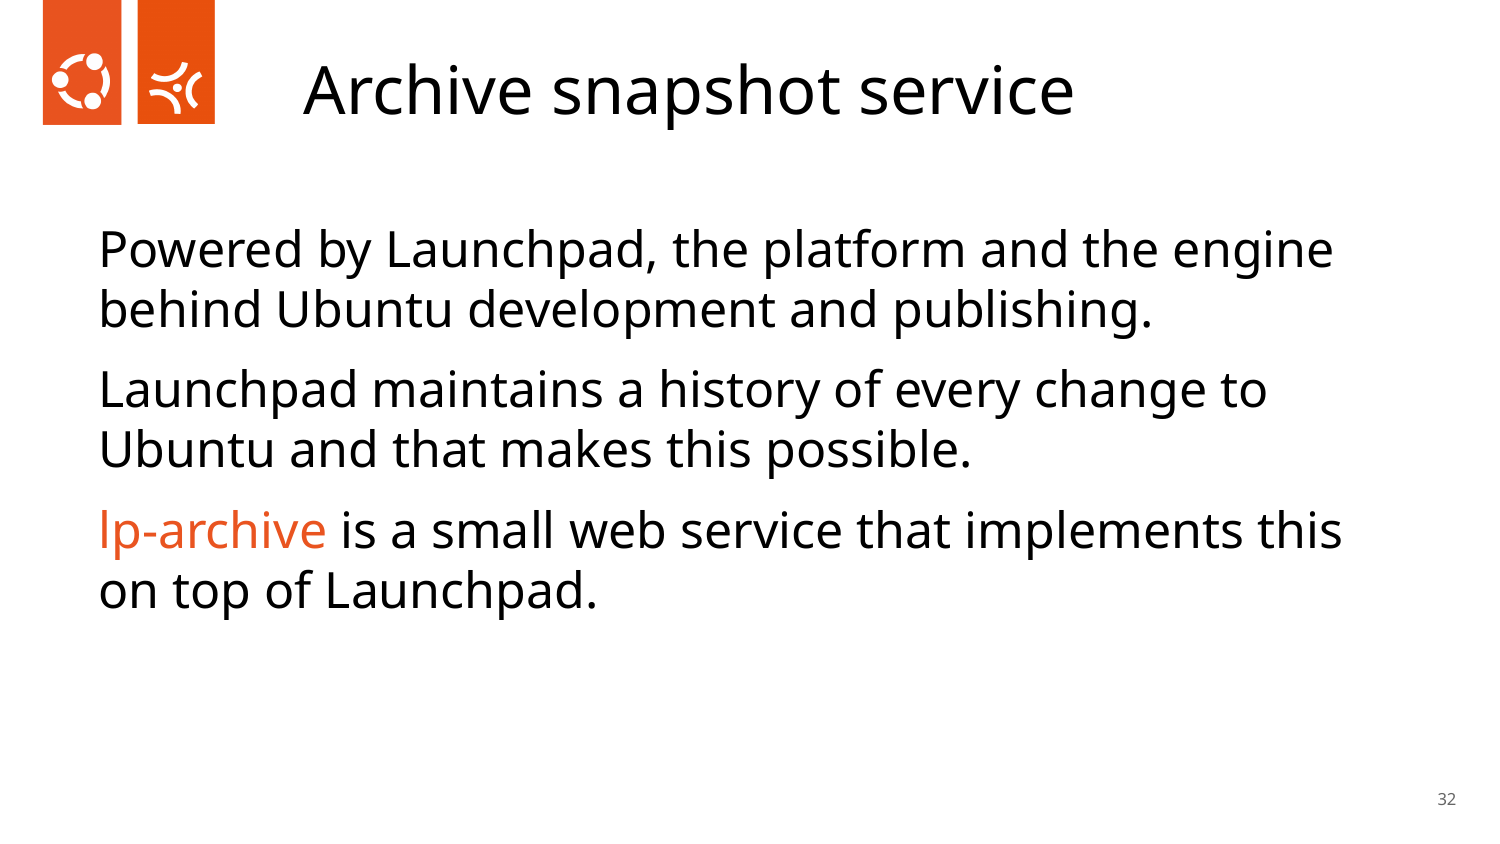

Archive snapshot service
# Powered by Launchpad, the platform and the engine behind Ubuntu development and publishing.
Launchpad maintains a history of every change to Ubuntu and that makes this possible.
lp-archive is a small web service that implements this on top of Launchpad.